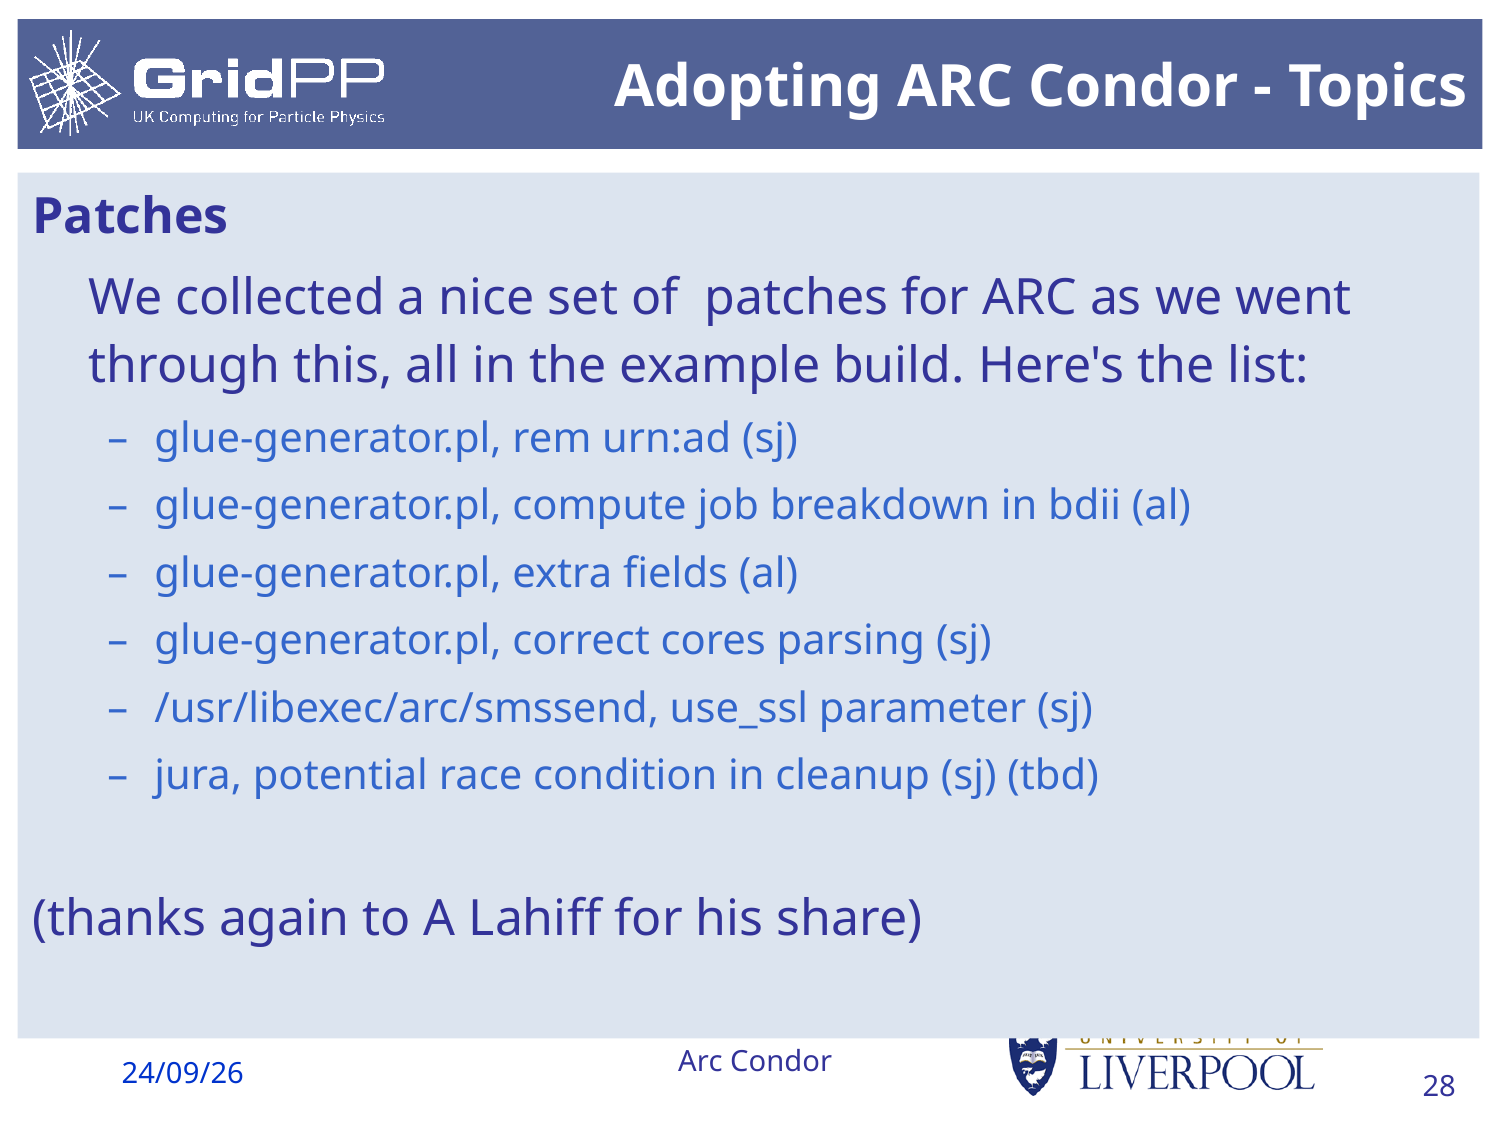

# Adopting ARC Condor - Topics
Patches
We collected a nice set of patches for ARC as we went through this, all in the example build. Here's the list:
glue-generator.pl, rem urn:ad (sj)
glue-generator.pl, compute job breakdown in bdii (al)
glue-generator.pl, extra fields (al)
glue-generator.pl, correct cores parsing (sj)
/usr/libexec/arc/smssend, use_ssl parameter (sj)
jura, potential race condition in cleanup (sj) (tbd)
(thanks again to A Lahiff for his share)
Arc Condor